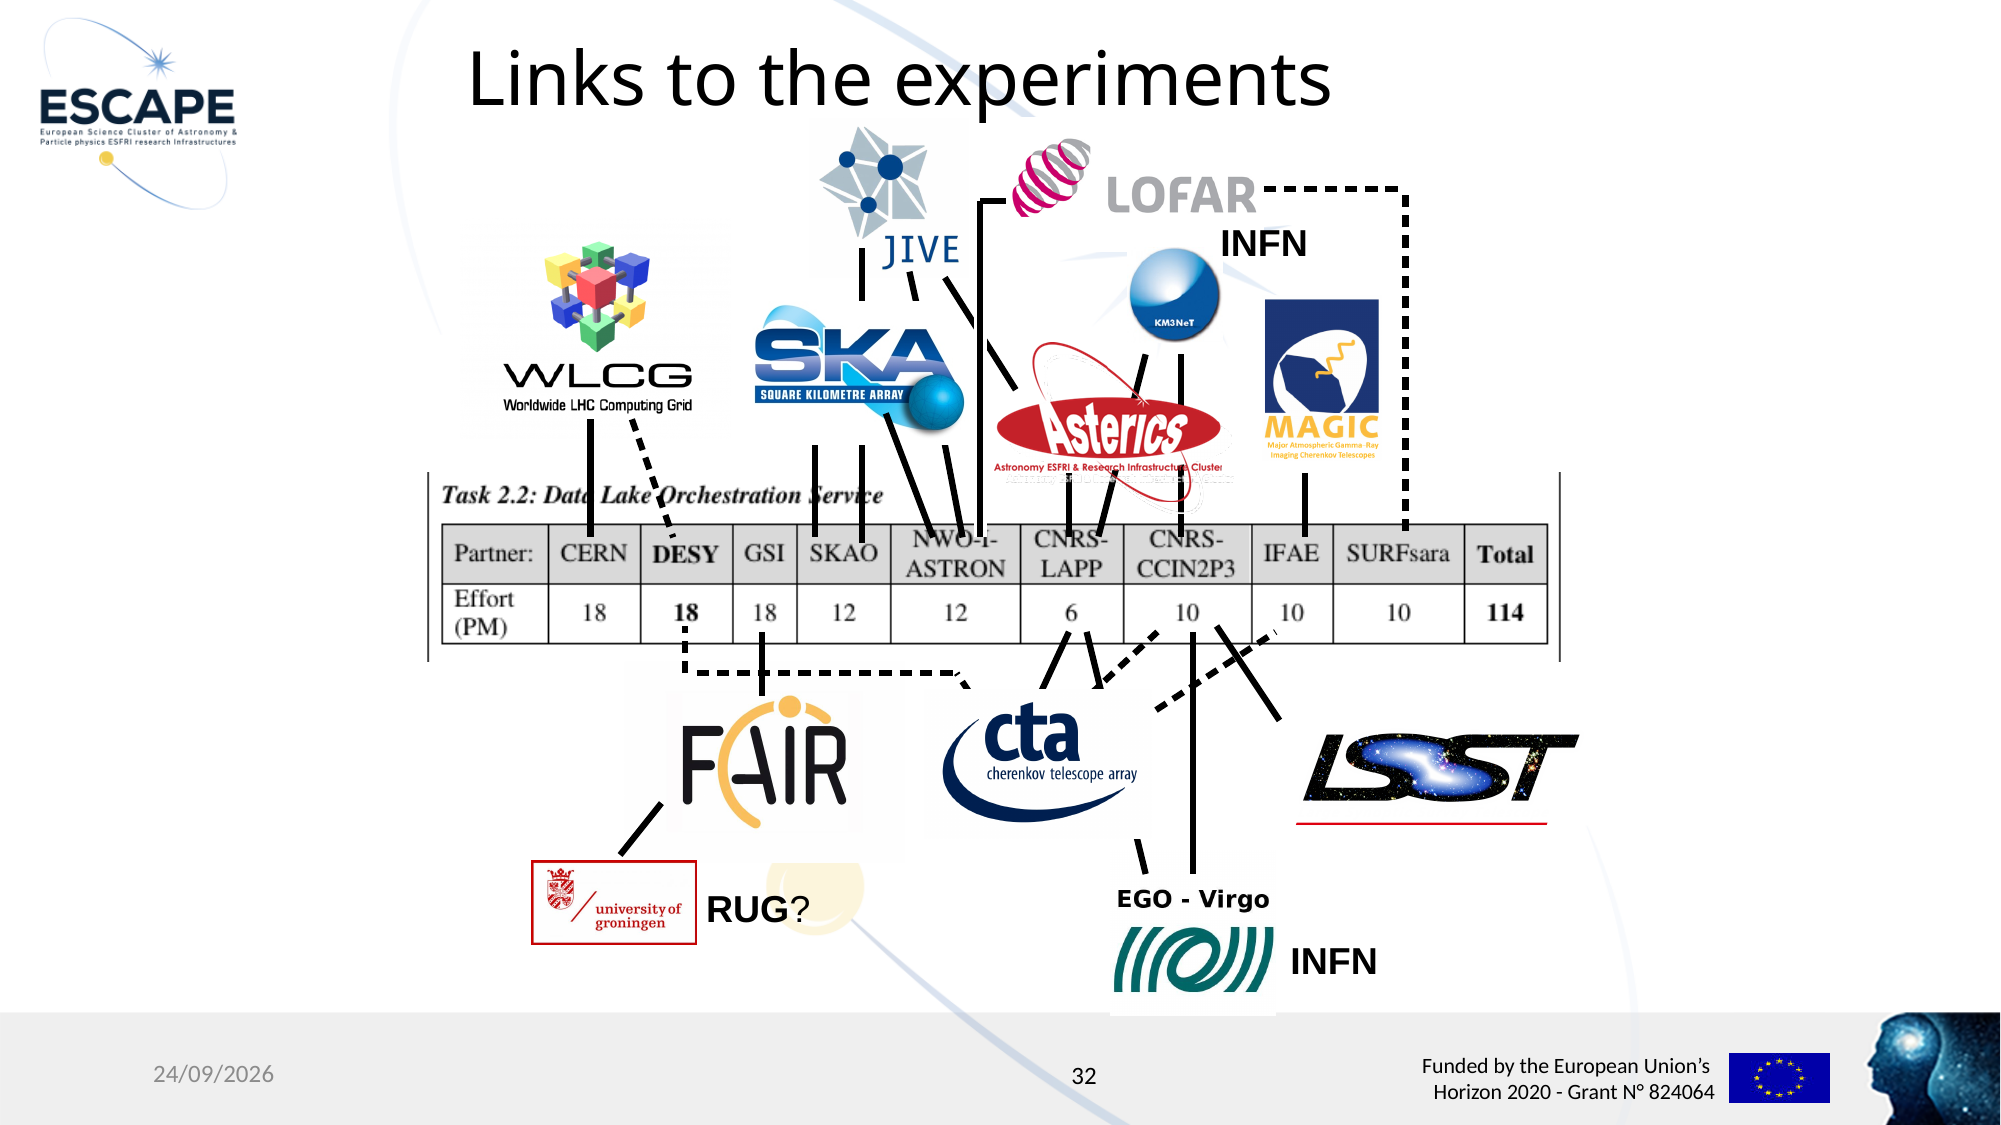

# Links to the experiments
INFN
RUG?
INFN